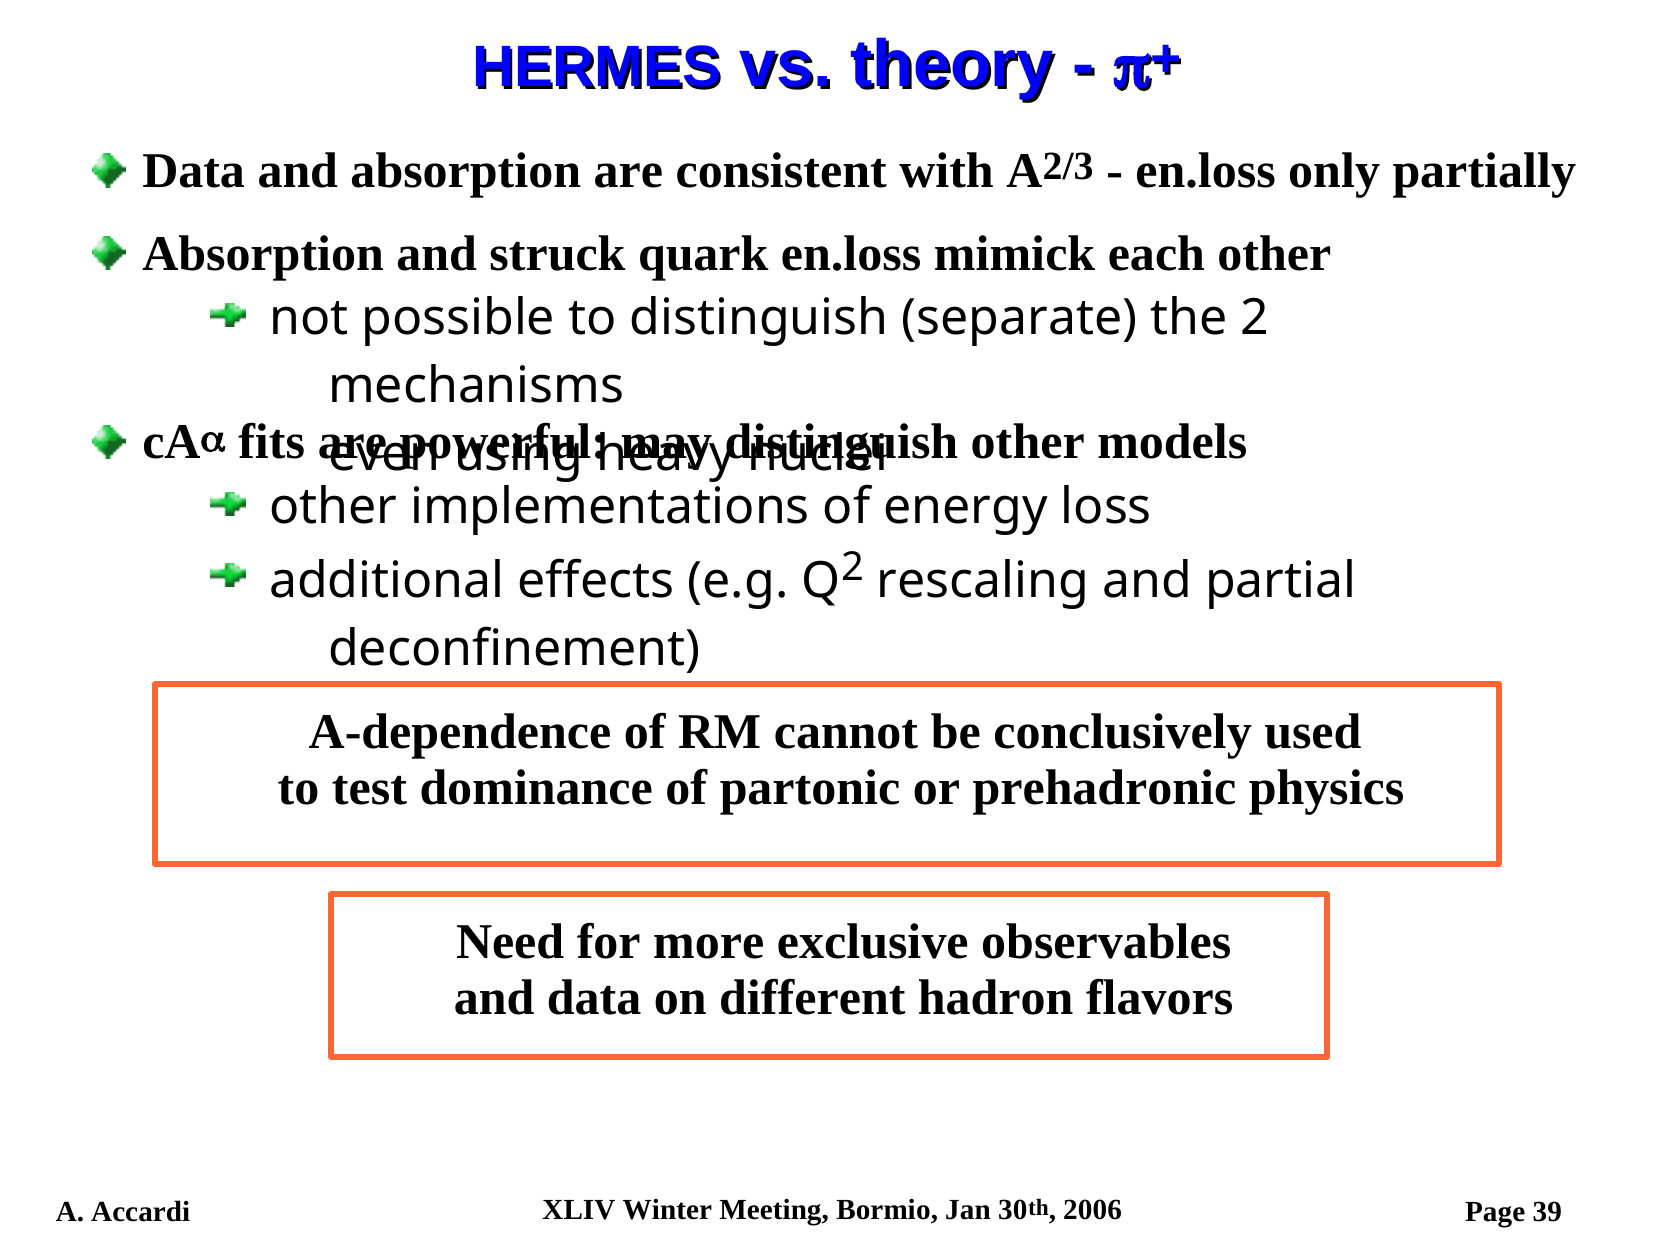

HERMES vs. theory - p+
Data and absorption are consistent with A2/3 - en.loss only partially
Absorption and struck quark en.loss mimick each other
not possible to distinguish (separate) the 2 mechanisms
even using heavy nuclei
cAa fits are powerful: may distinguish other models
other implementations of energy loss
additional effects (e.g. Q2 rescaling and partial deconfinement)
A-dependence of RM cannot be conclusively used
to test dominance of partonic or prehadronic physics
Need for more exclusive observables
and data on different hadron flavors
A. Accardi
XLIV Winter Meeting, Bormio, Jan 30th, 2006
Page